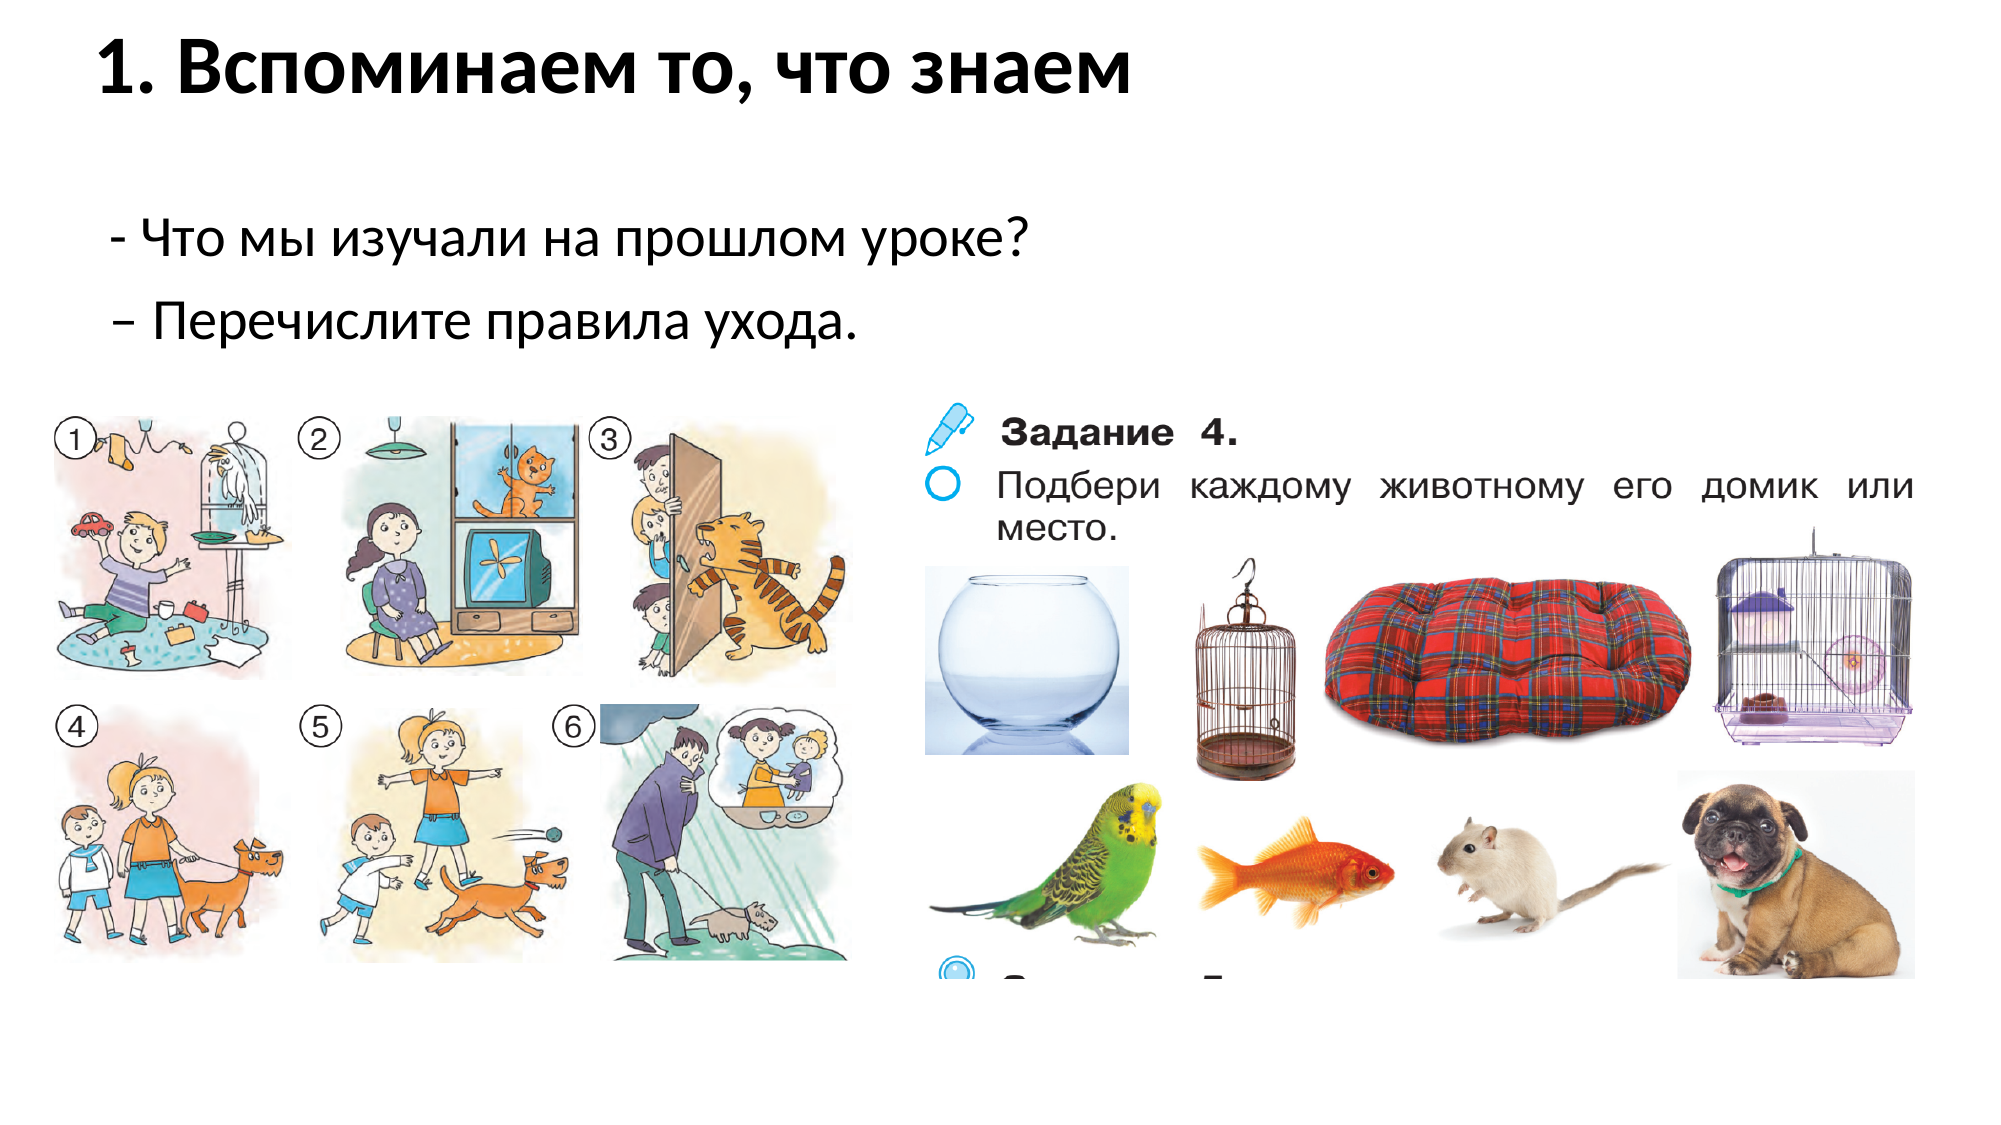

# 1. Вспоминаем то, что знаем
- Что мы изучали на прошлом уроке?
– Перечислите правила ухода.